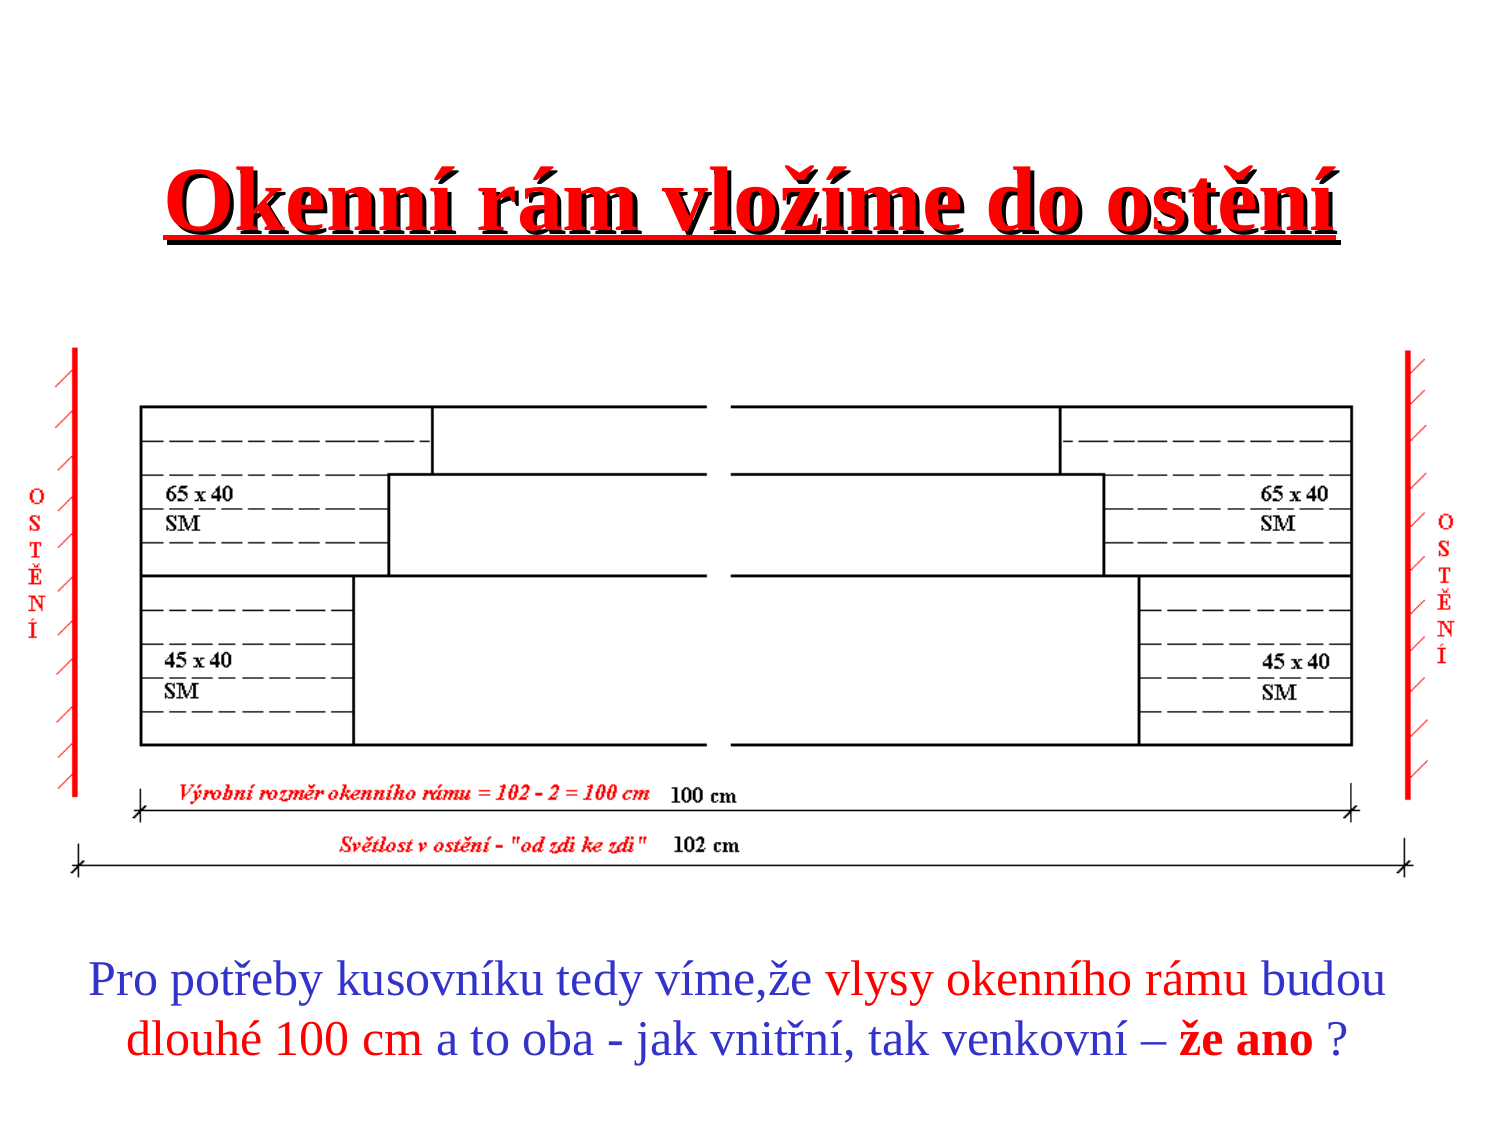

# Okenní rám vložíme do ostění
Pro potřeby kusovníku tedy víme,že vlysy okenního rámu budou
dlouhé 100 cm a to oba - jak vnitřní, tak venkovní – že ano ?